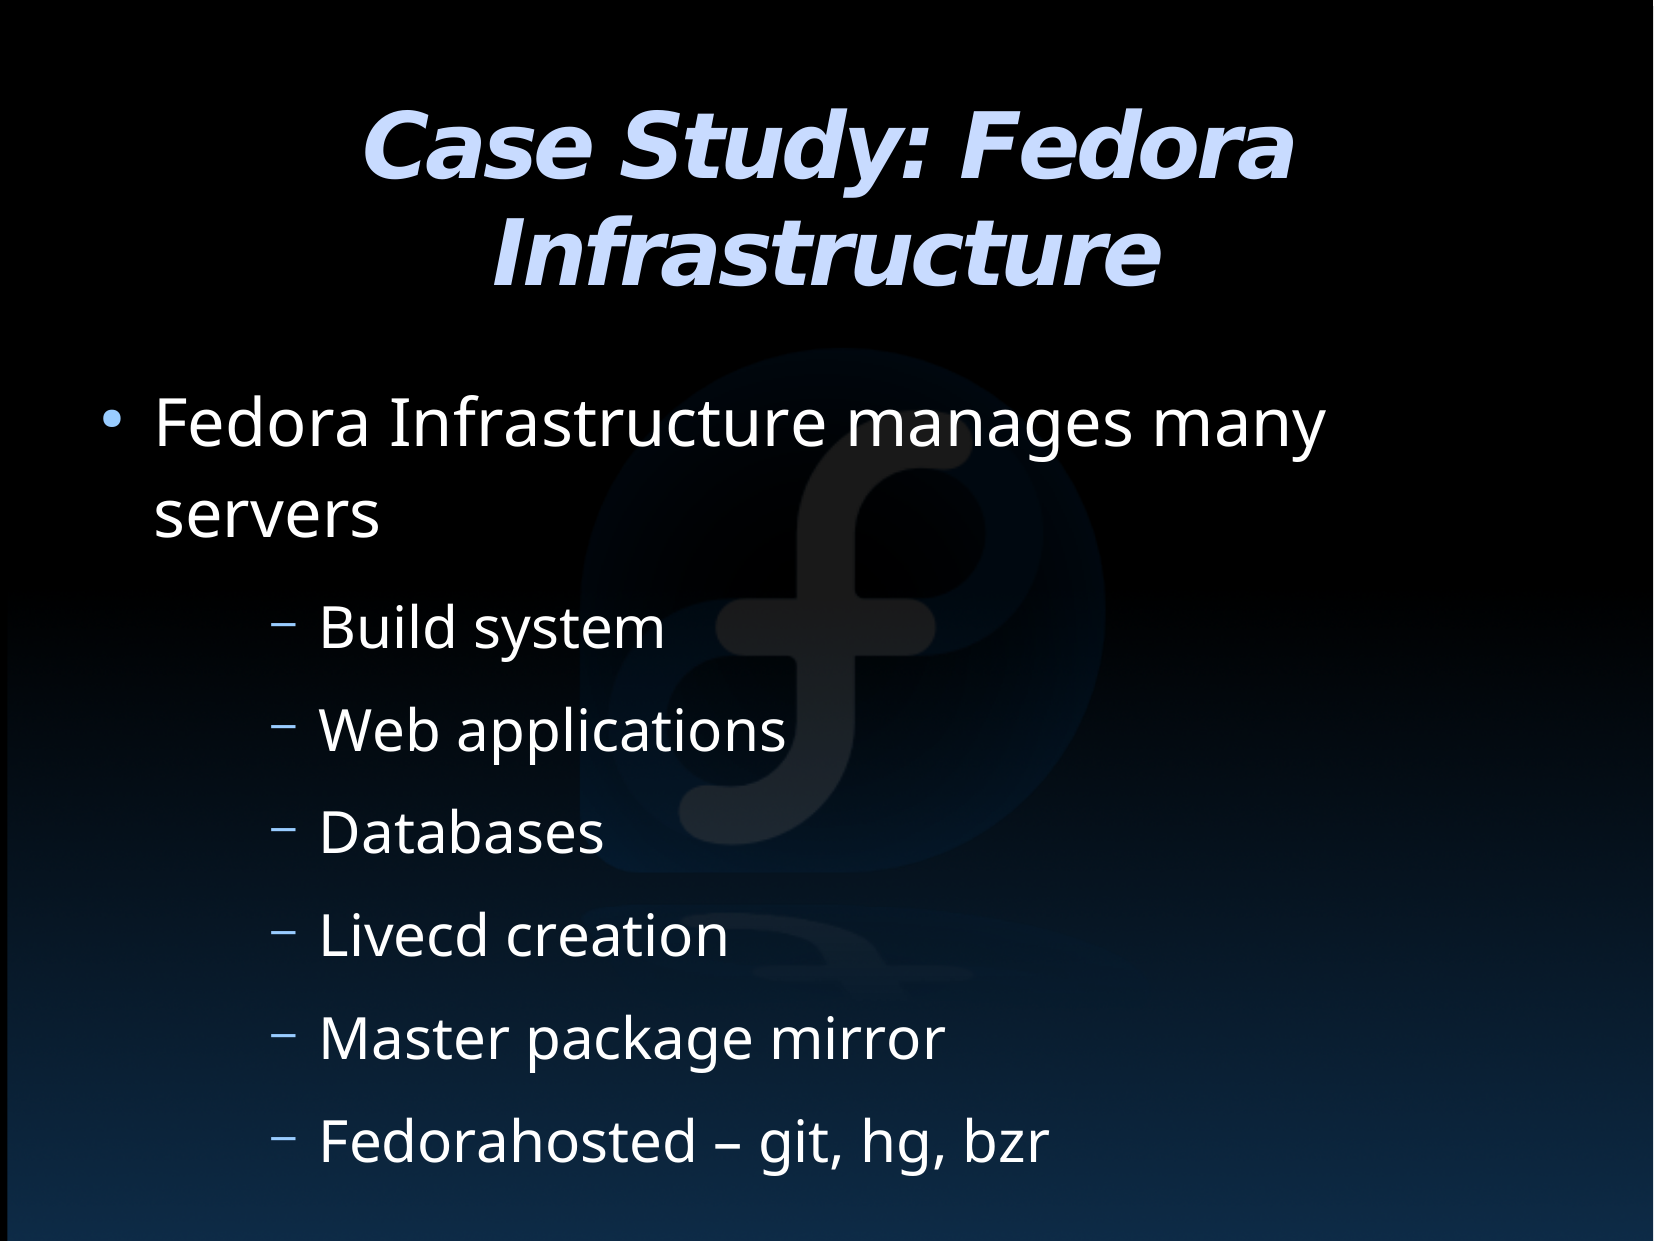

# Case Study: Fedora Infrastructure
Fedora Infrastructure manages many servers
Build system
Web applications
Databases
Livecd creation
Master package mirror
Fedorahosted – git, hg, bzr